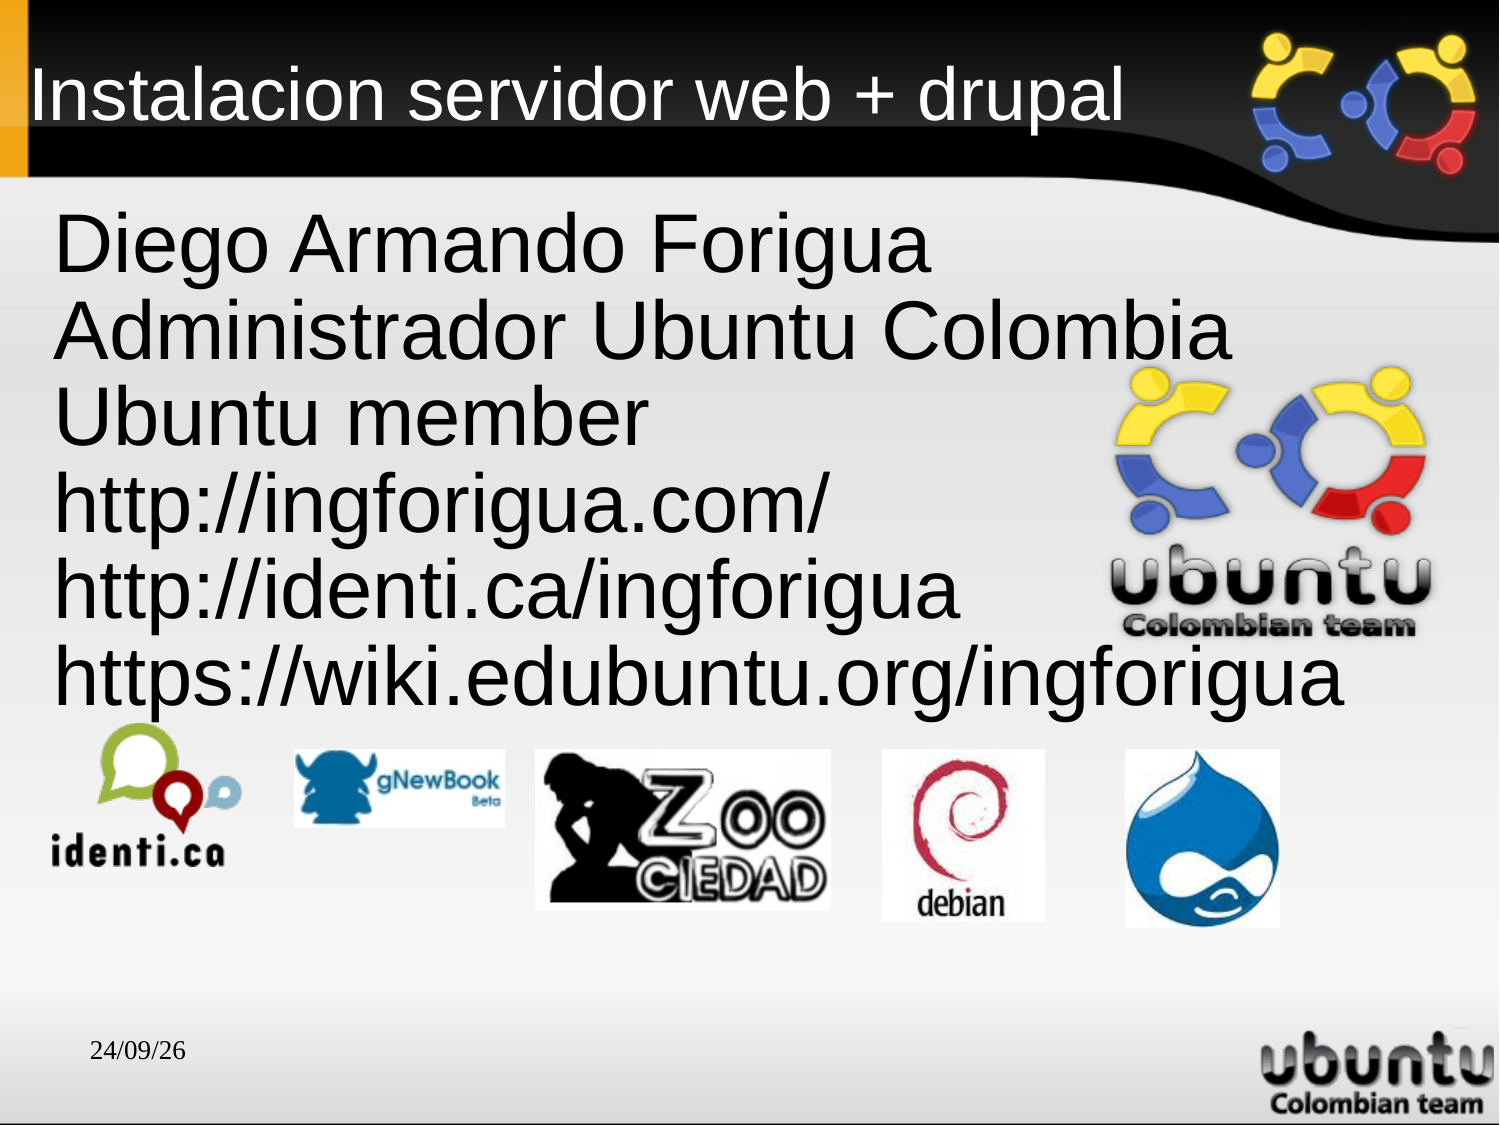

# Instalacion servidor web + drupal
Diego Armando Forigua
Administrador Ubuntu Colombia
Ubuntu member
http://ingforigua.com/
http://identi.ca/ingforigua
https://wiki.edubuntu.org/ingforigua